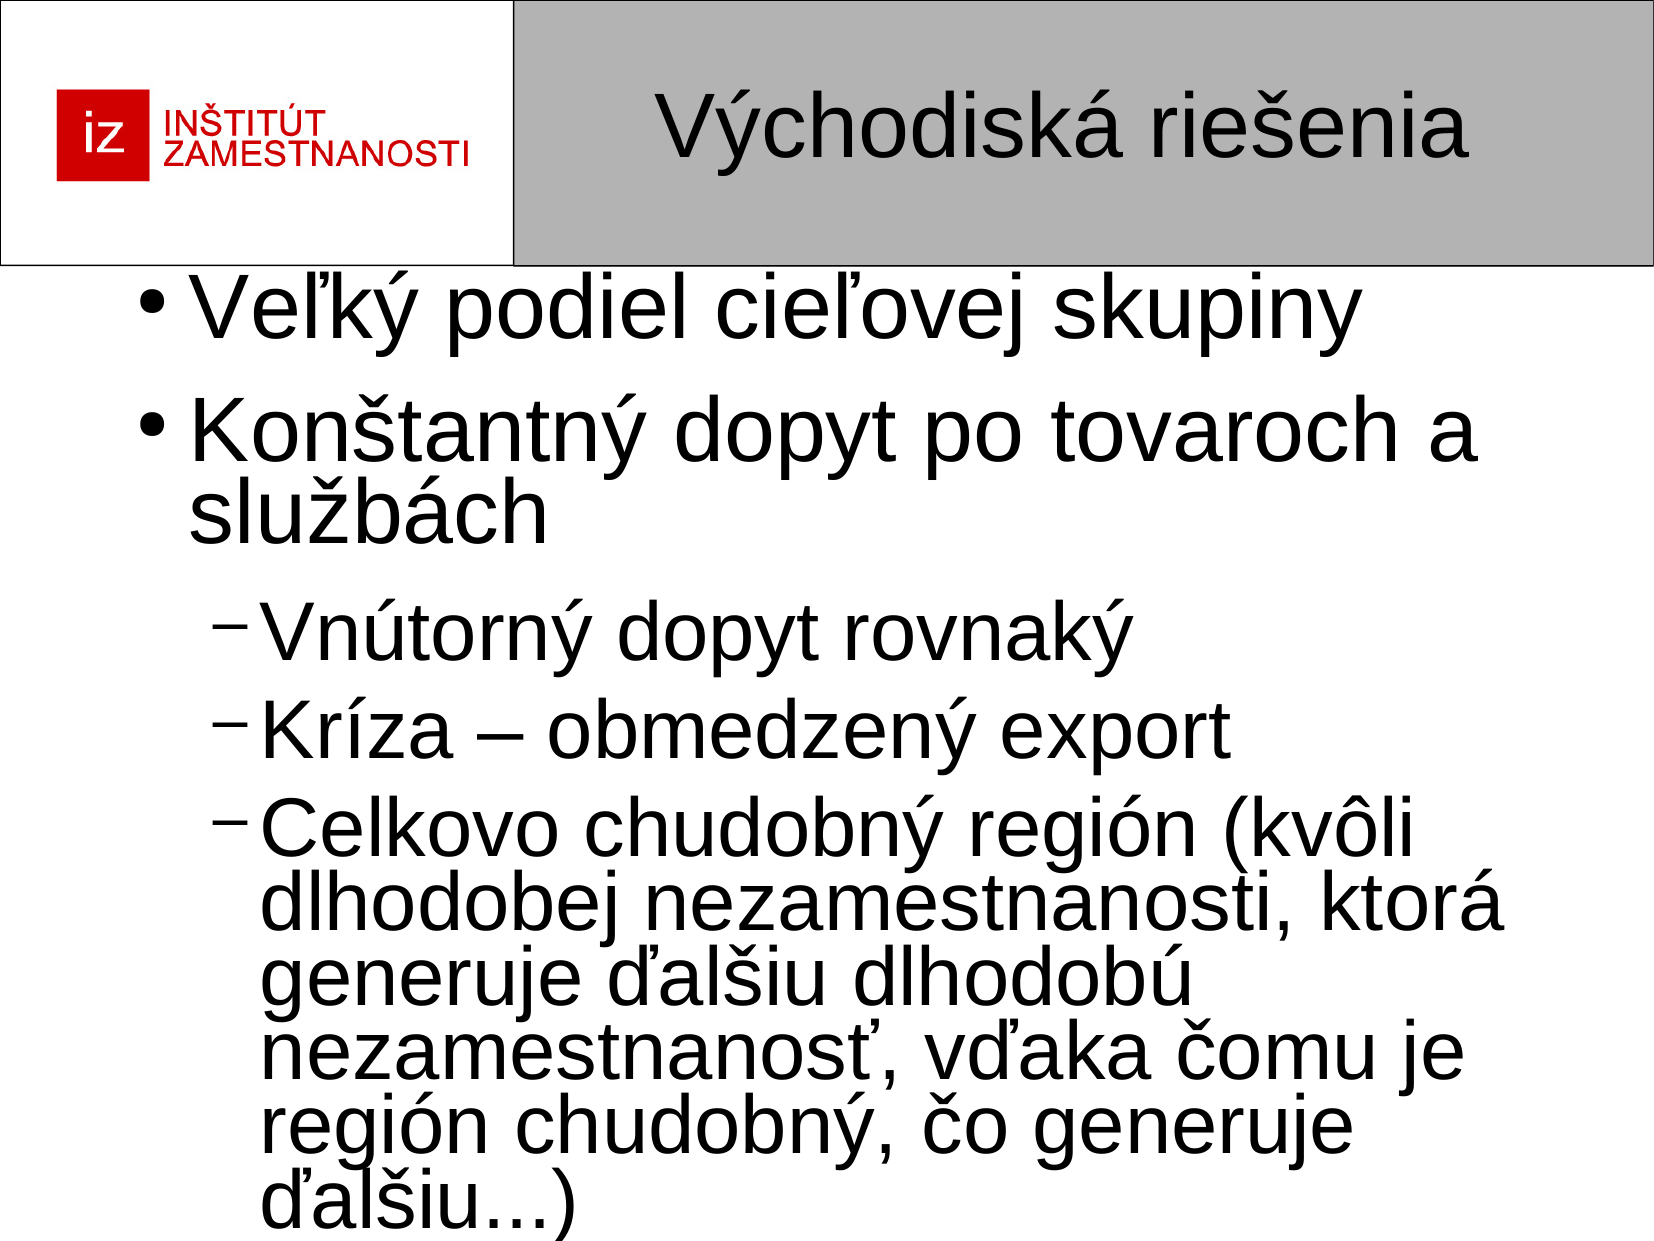

# Východiská riešenia
Veľký podiel cieľovej skupiny
Konštantný dopyt po tovaroch a službách
Vnútorný dopyt rovnaký
Kríza – obmedzený export
Celkovo chudobný región (kvôli dlhodobej nezamestnanosti, ktorá generuje ďalšiu dlhodobú nezamestnanosť, vďaka čomu je región chudobný, čo generuje ďalšiu...)